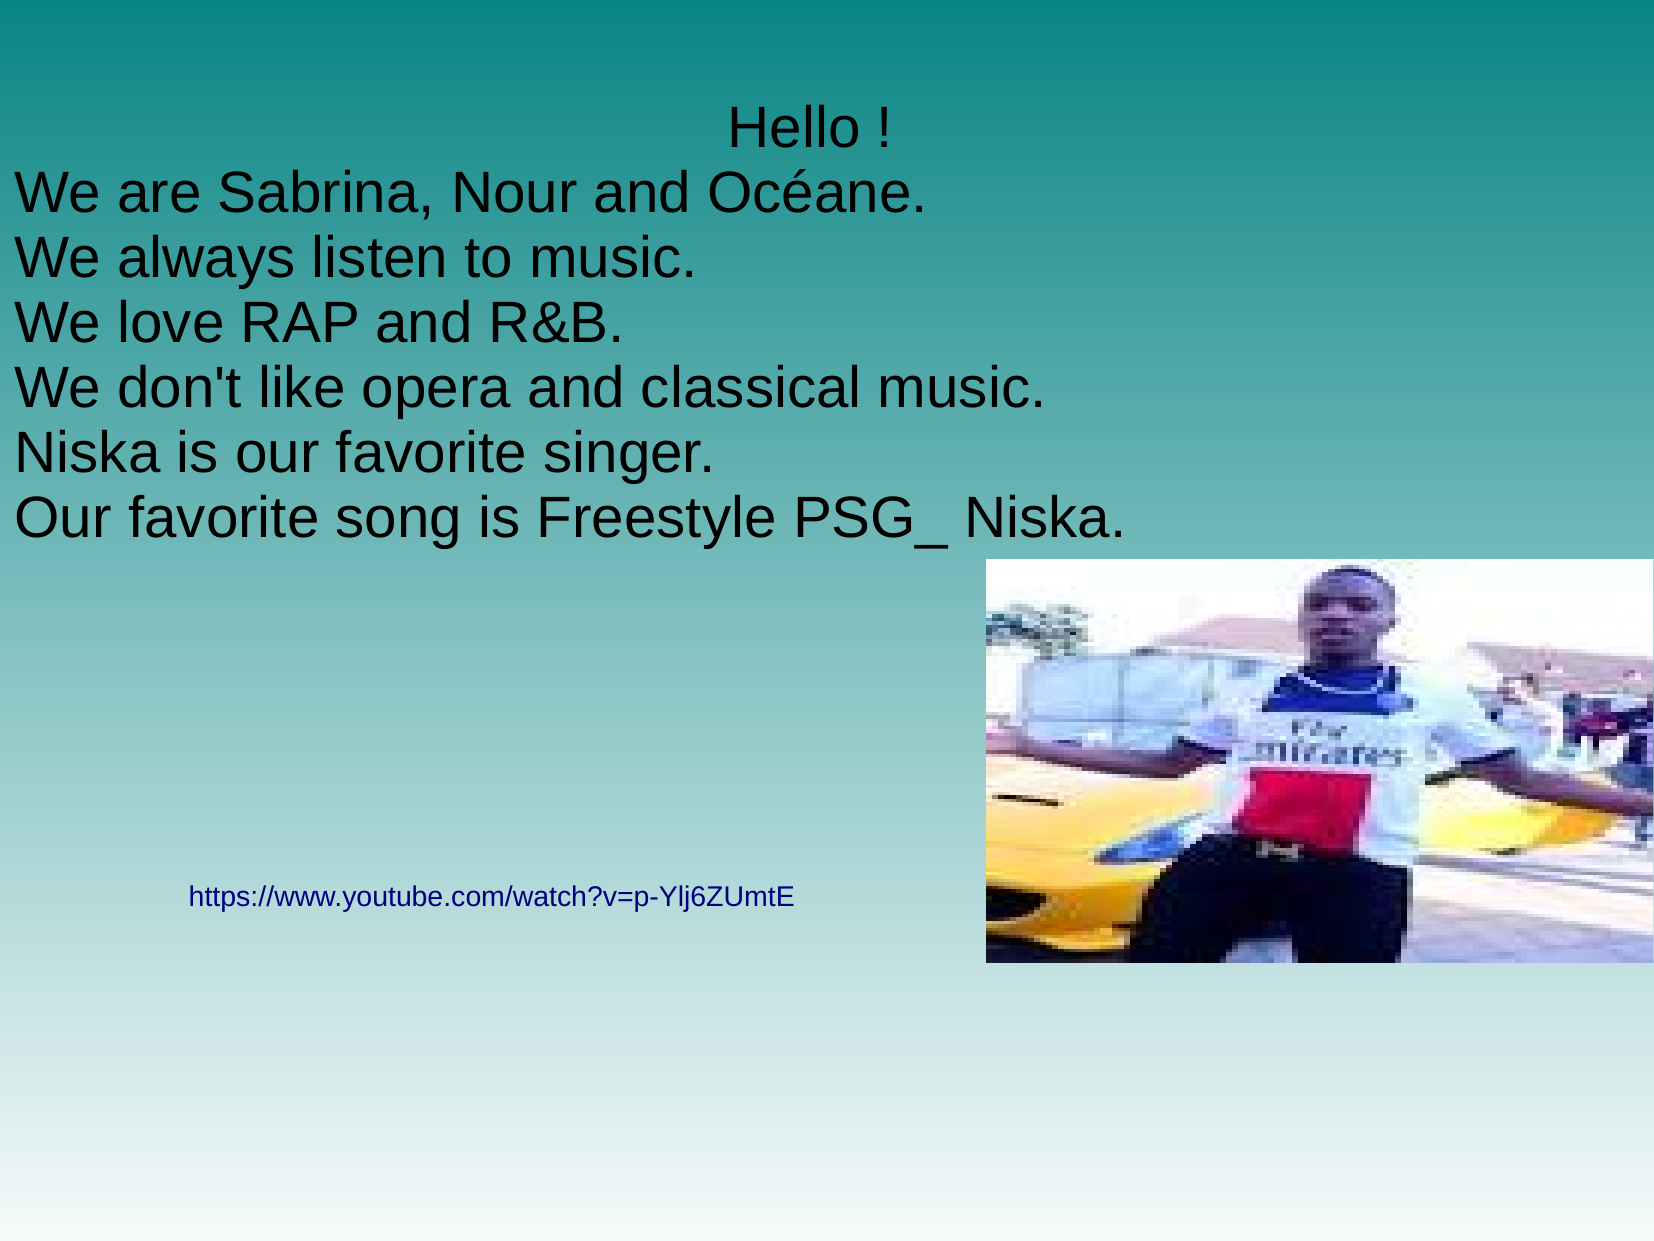

Hello !
We are Sabrina, Nour and Océane.
We always listen to music.
We love RAP and R&B.
We don't like opera and classical music.
Niska is our favorite singer.
Our favorite song is Freestyle PSG_ Niska.
https://www.youtube.com/watch?v=p-Ylj6ZUmtE